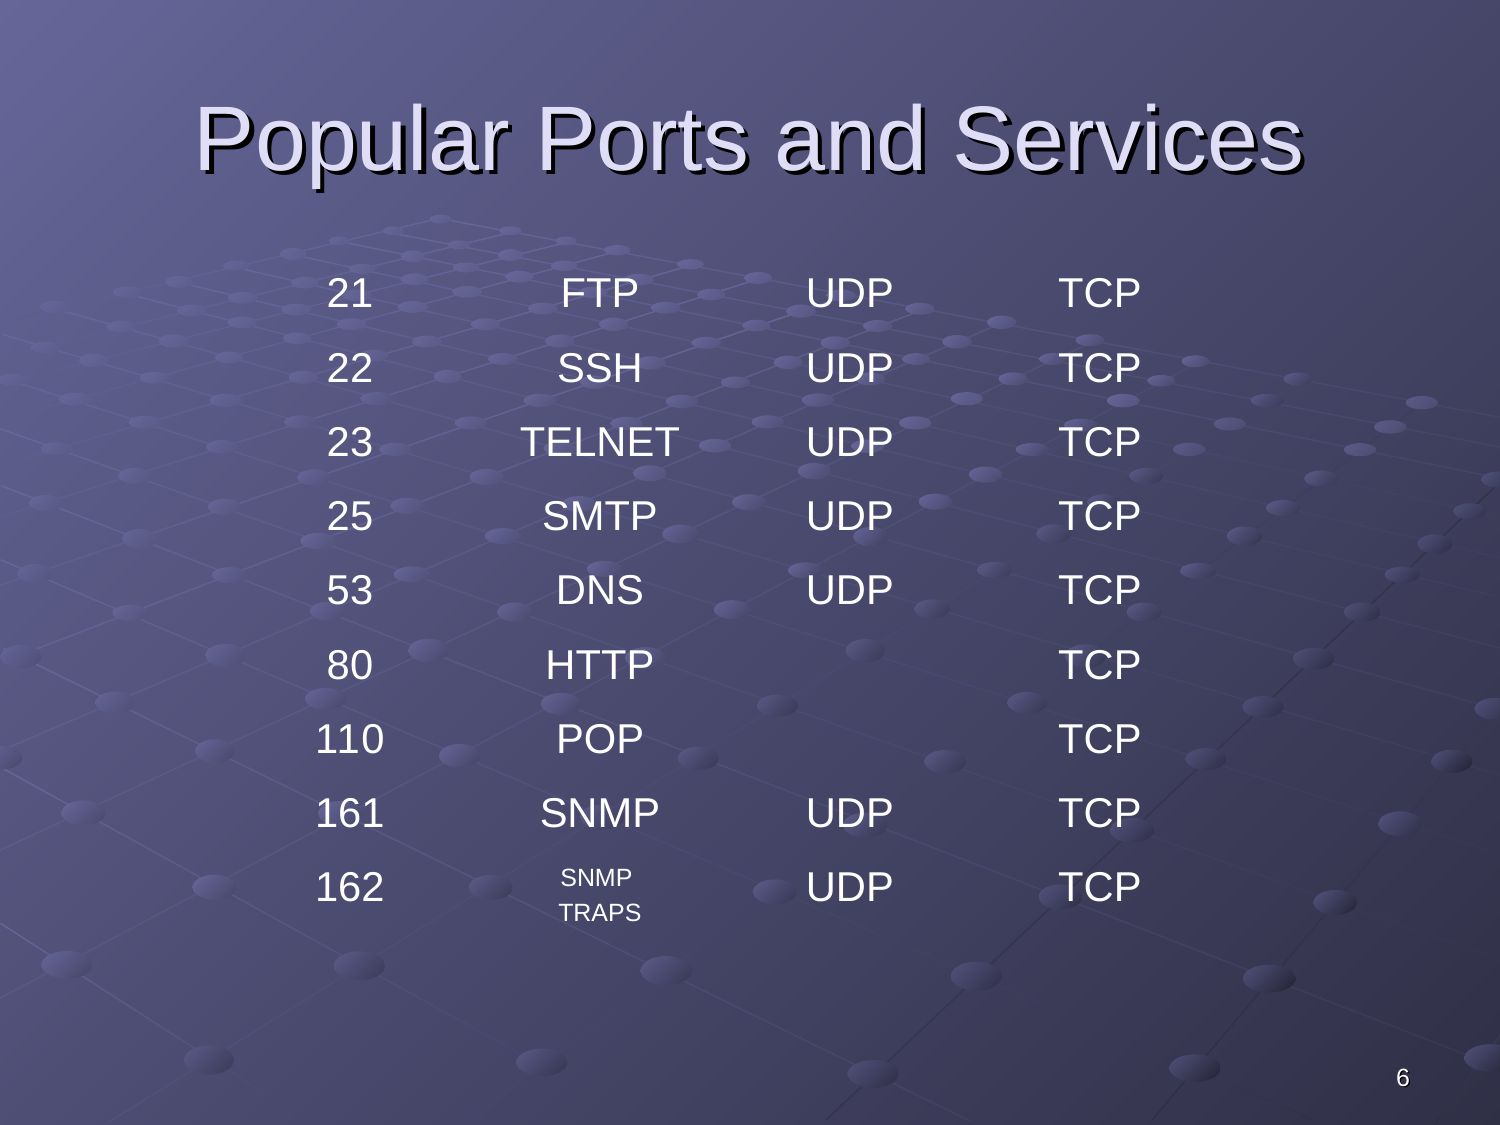

# Popular Ports and Services
21
FTP
UDP
TCP
22
SSH
UDP
TCP
23
TELNET
UDP
TCP
25
SMTP
UDP
TCP
53
DNS
UDP
TCP
80
HTTP
TCP
110
POP
TCP
161
SNMP
UDP
TCP
162
SNMP
TRAPS
UDP
TCP
6